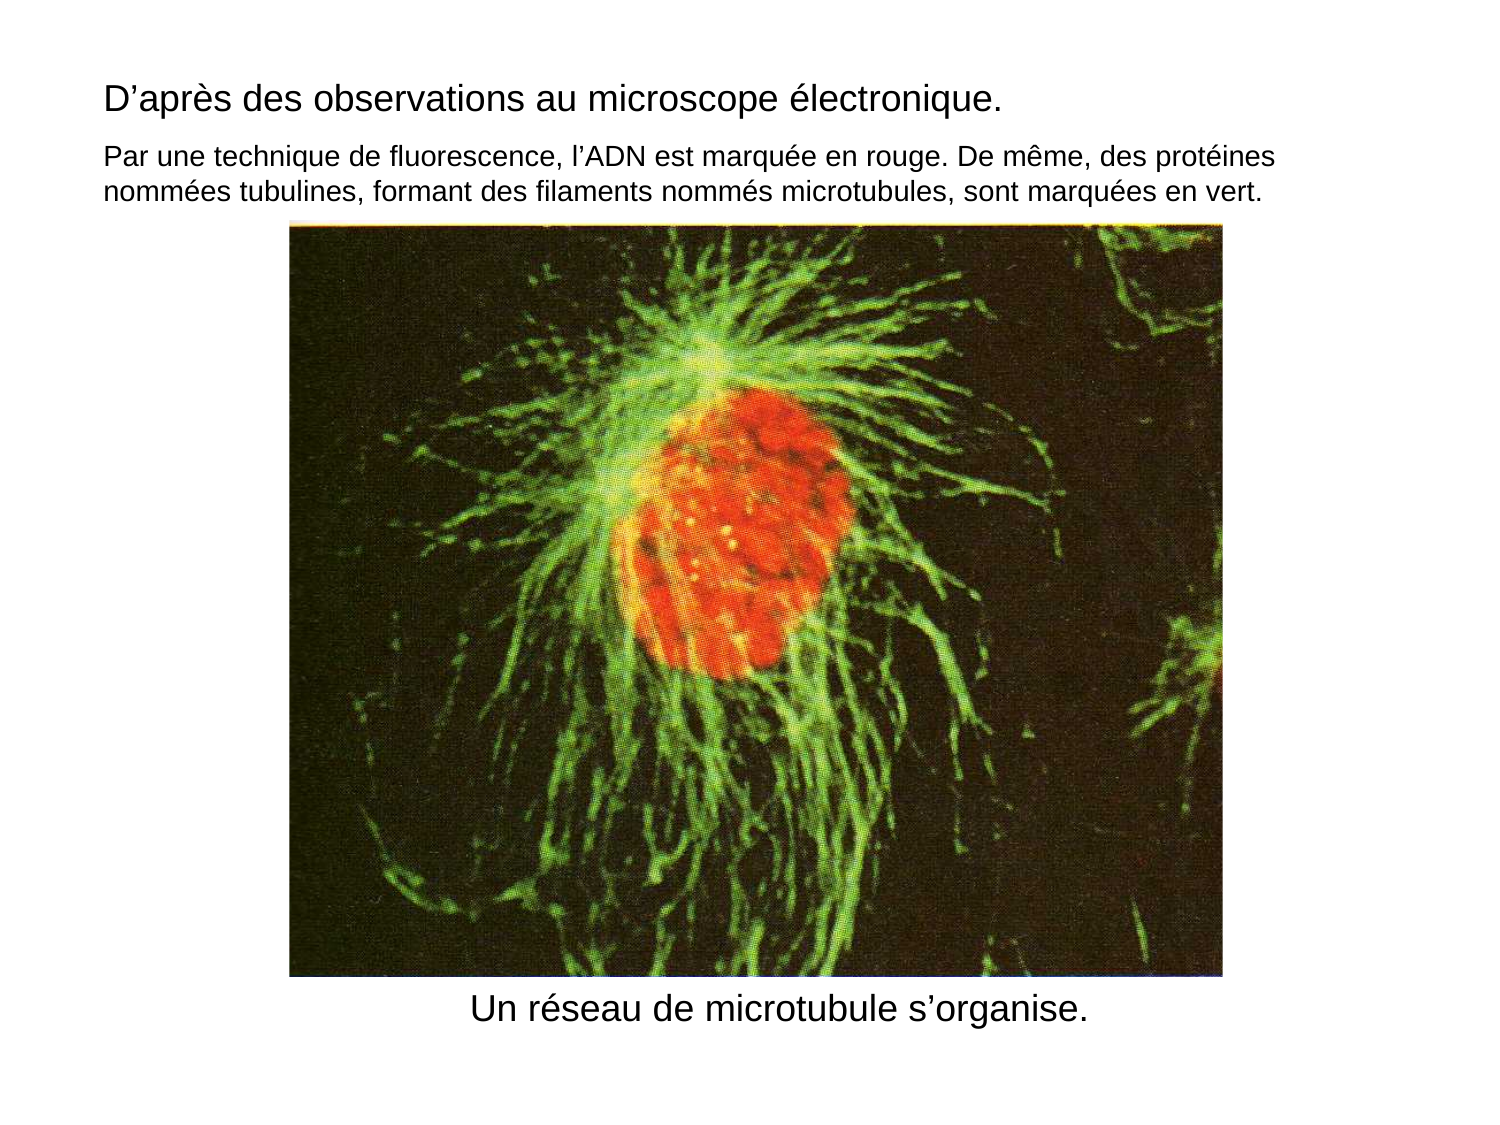

D’après des observations au microscope électronique.
Par une technique de fluorescence, l’ADN est marquée en rouge. De même, des protéines nommées tubulines, formant des filaments nommés microtubules, sont marquées en vert.
Un réseau de microtubule s’organise.